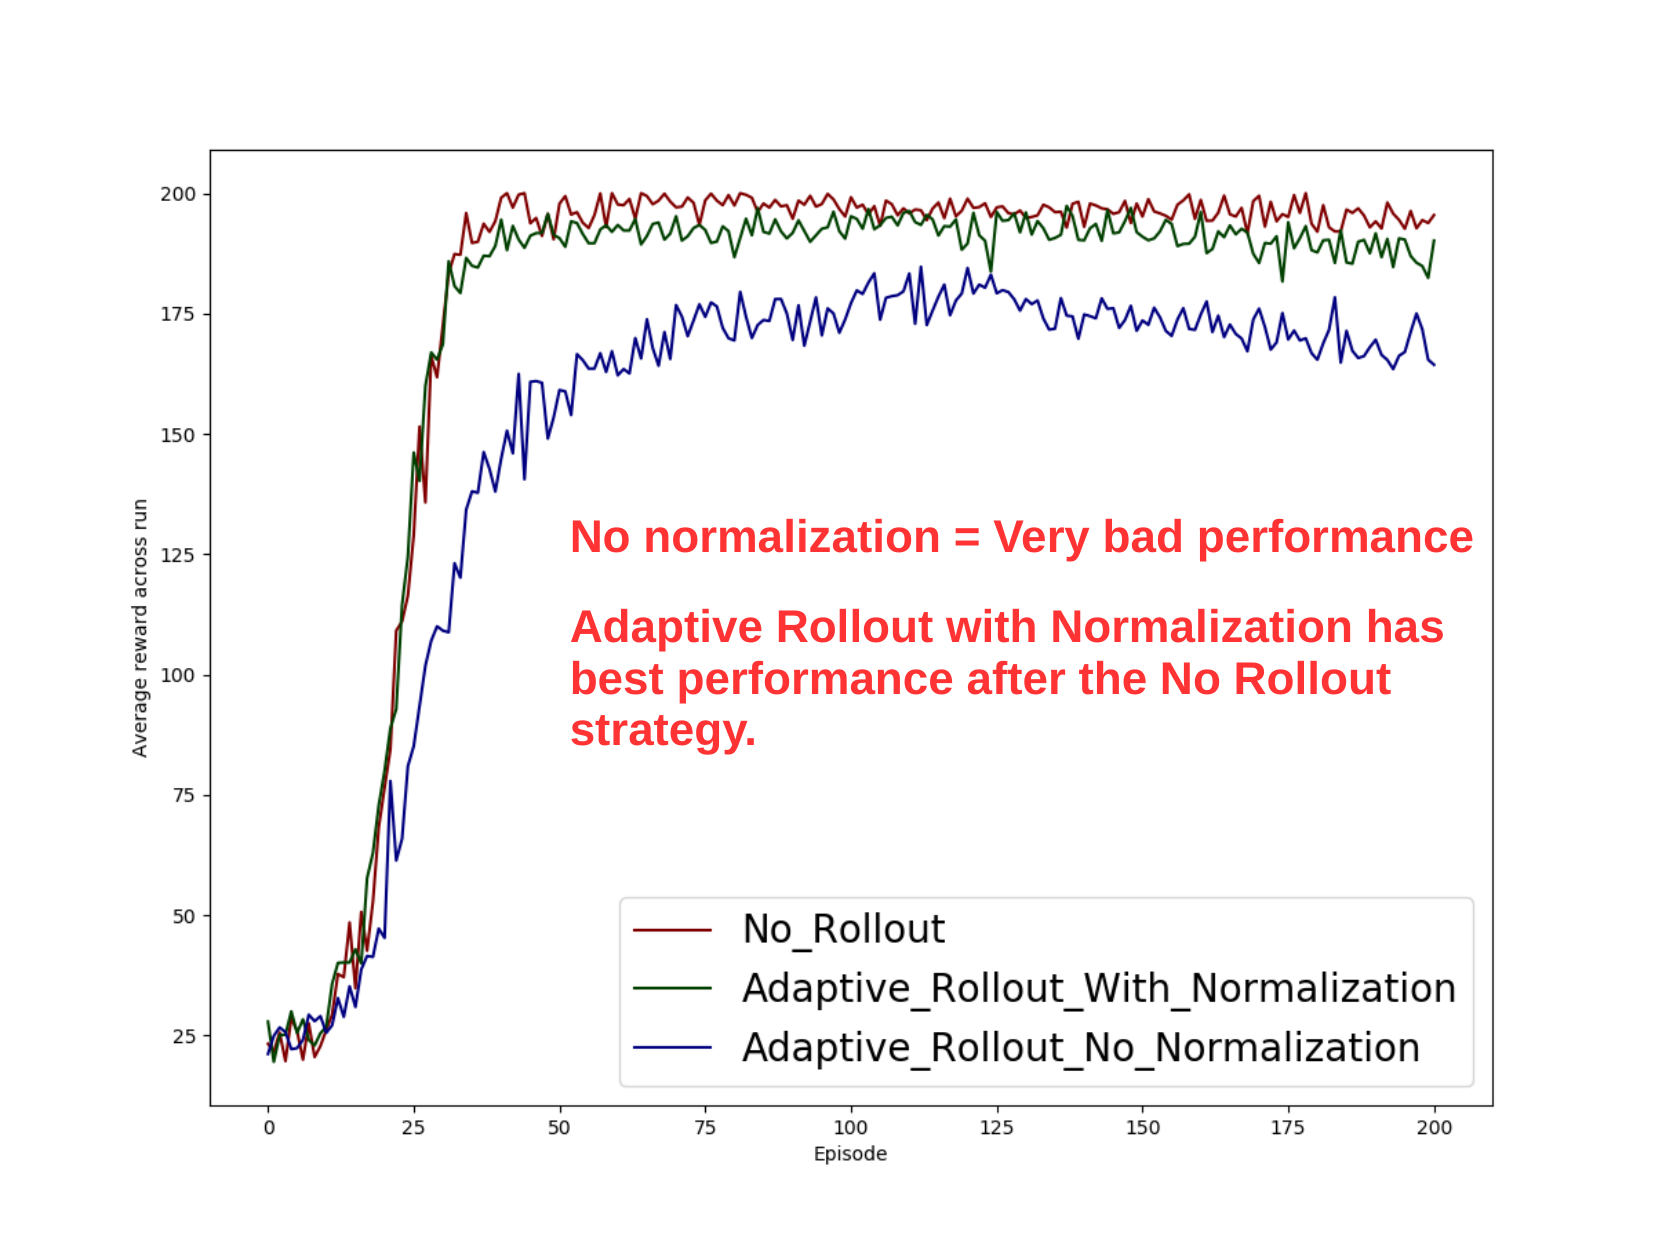

#
No normalization = Very bad performance
Adaptive Rollout with Normalization has best performance after the No Rollout strategy.
14